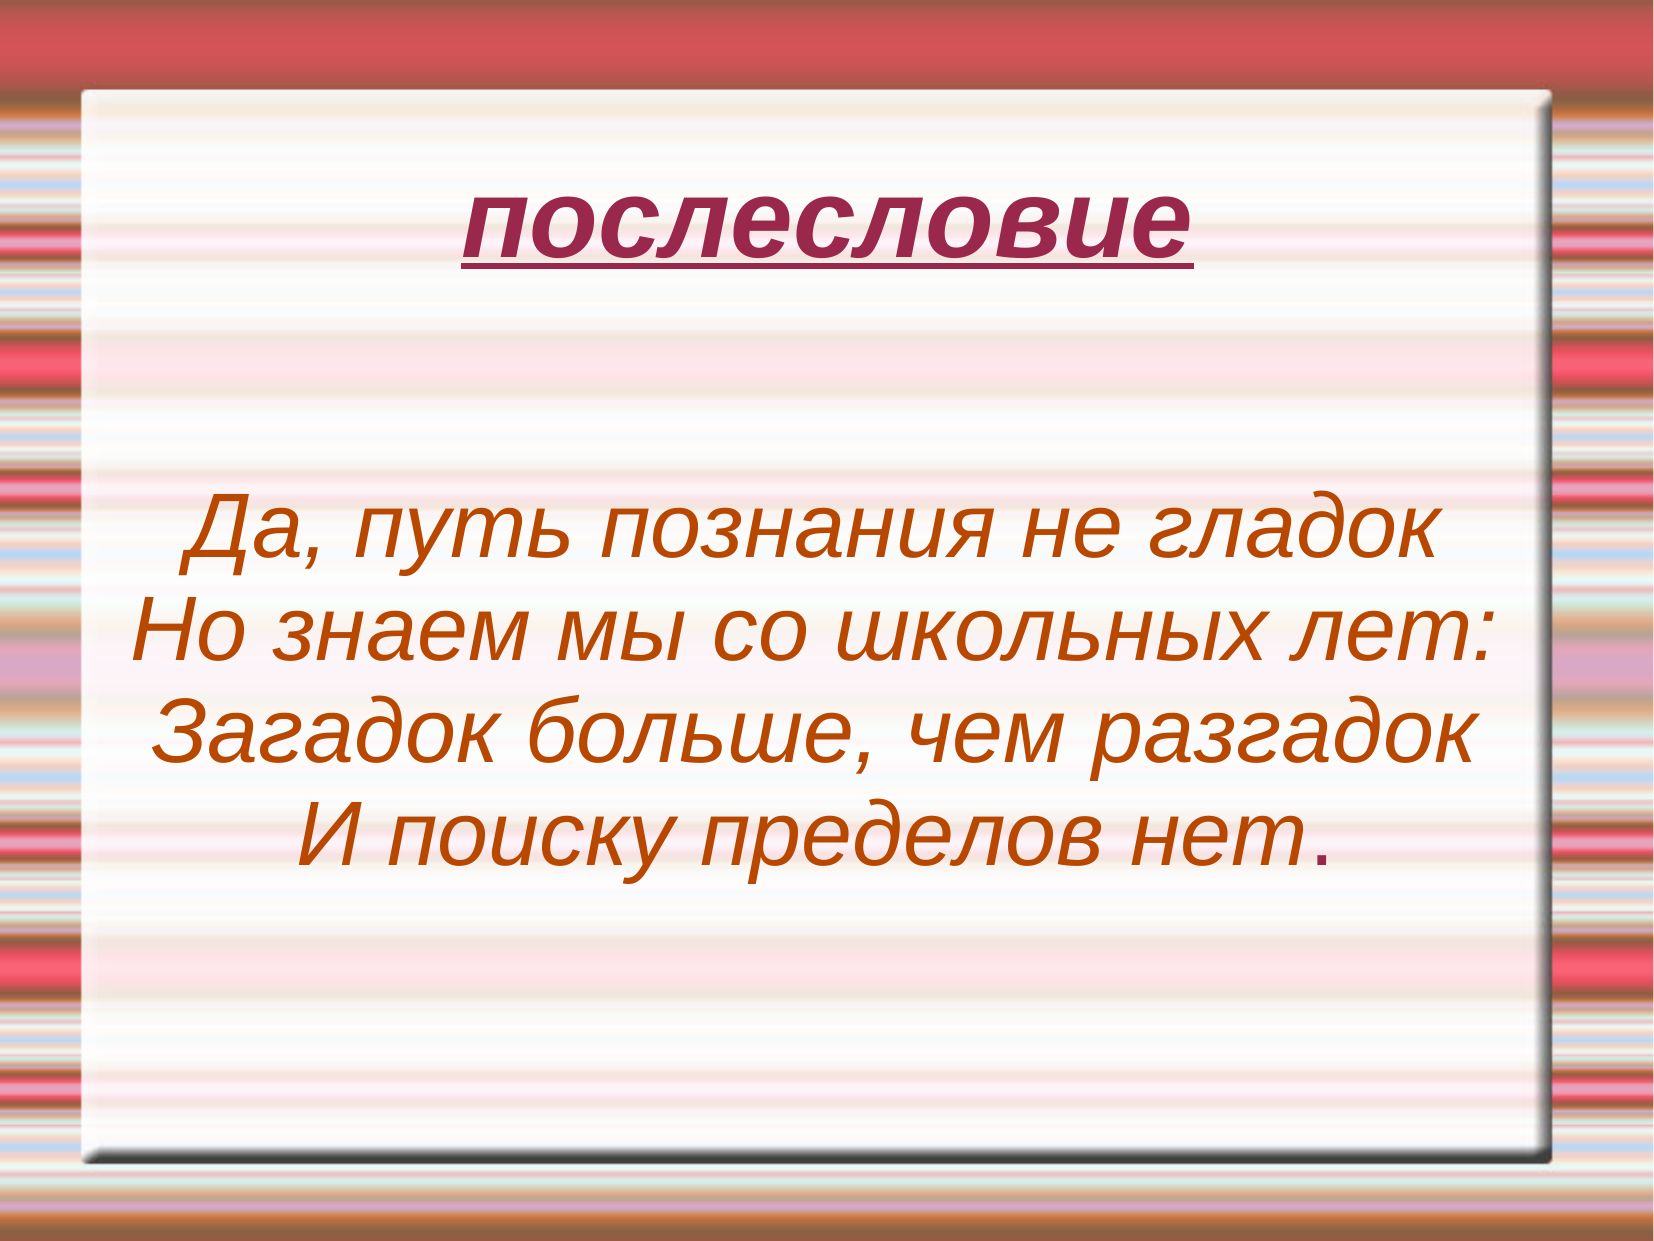

# послесловие
Да, путь познания не гладок
Но знаем мы со школьных лет:
Загадок больше, чем разгадок
И поиску пределов нет.